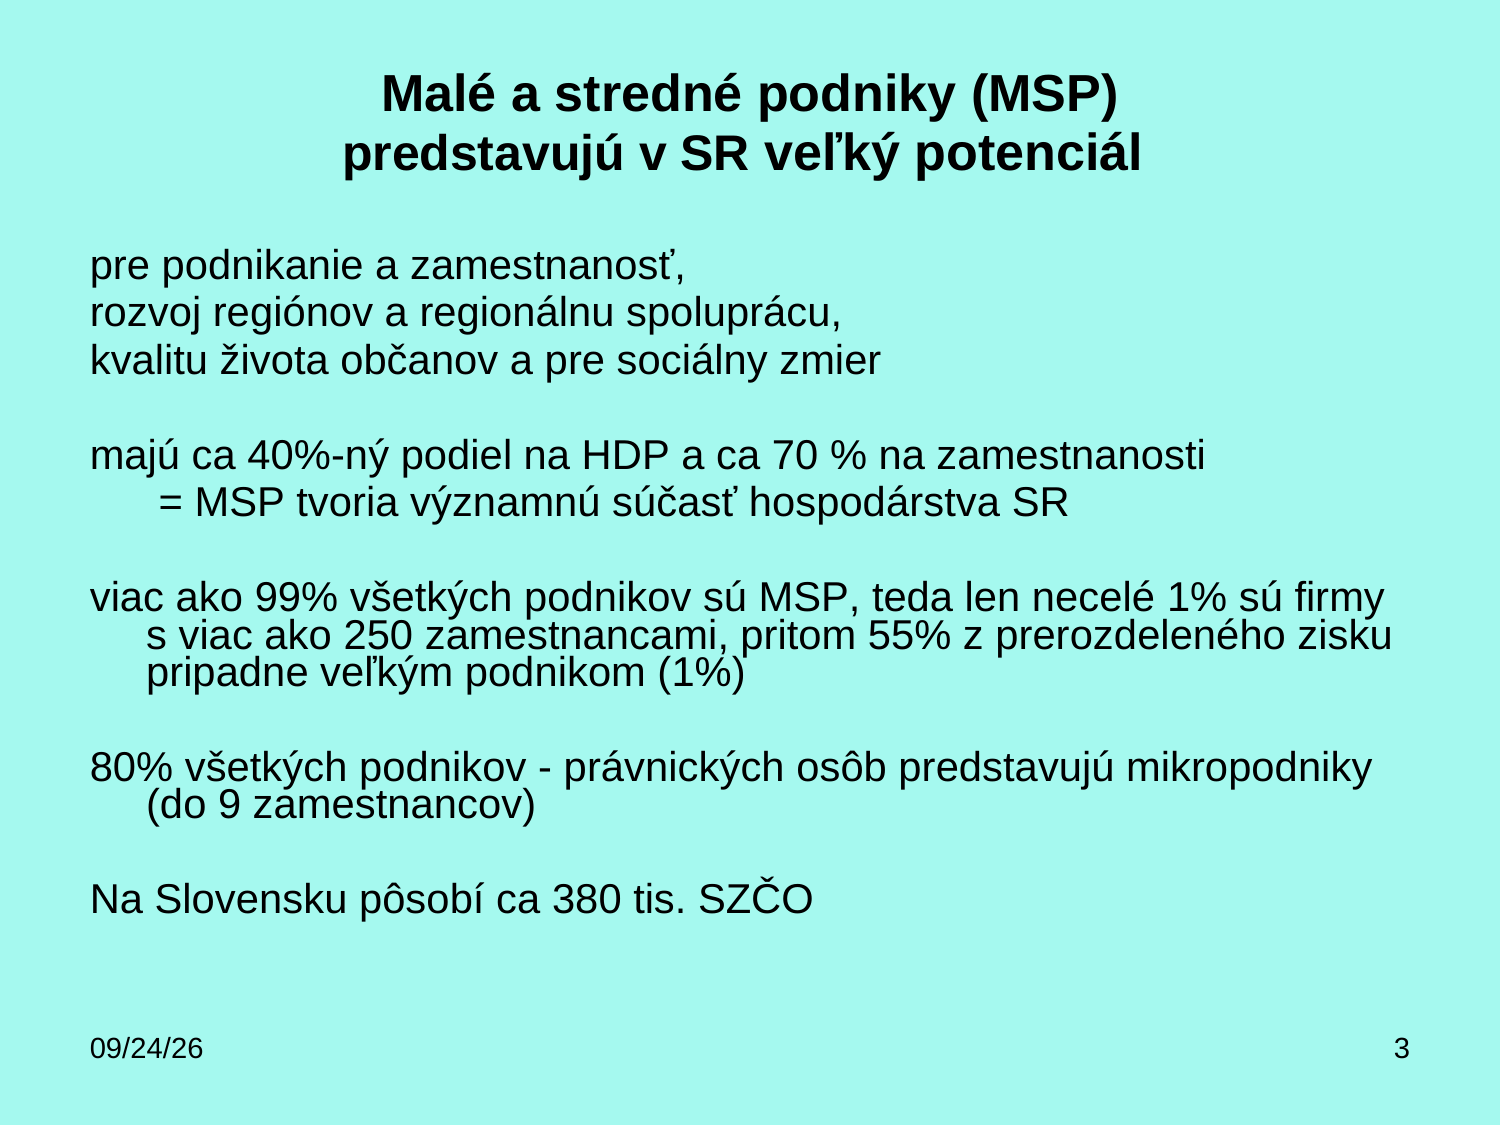

# Malé a stredné podniky (MSP)
predstavujú v SR veľký potenciál
pre podnikanie a zamestnanosť,
rozvoj regiónov a regionálnu spoluprácu,
kvalitu života občanov a pre sociálny zmier
majú ca 40%-ný podiel na HDP a ca 70 % na zamestnanosti
 = MSP tvoria významnú súčasť hospodárstva SR
viac ako 99% všetkých podnikov sú MSP, teda len necelé 1% sú firmy s viac ako 250 zamestnancami, pritom 55% z prerozdeleného zisku pripadne veľkým podnikom (1%)
80% všetkých podnikov - právnických osôb predstavujú mikropodniky (do 9 zamestnancov)
Na Slovensku pôsobí ca 380 tis. SZČO
3